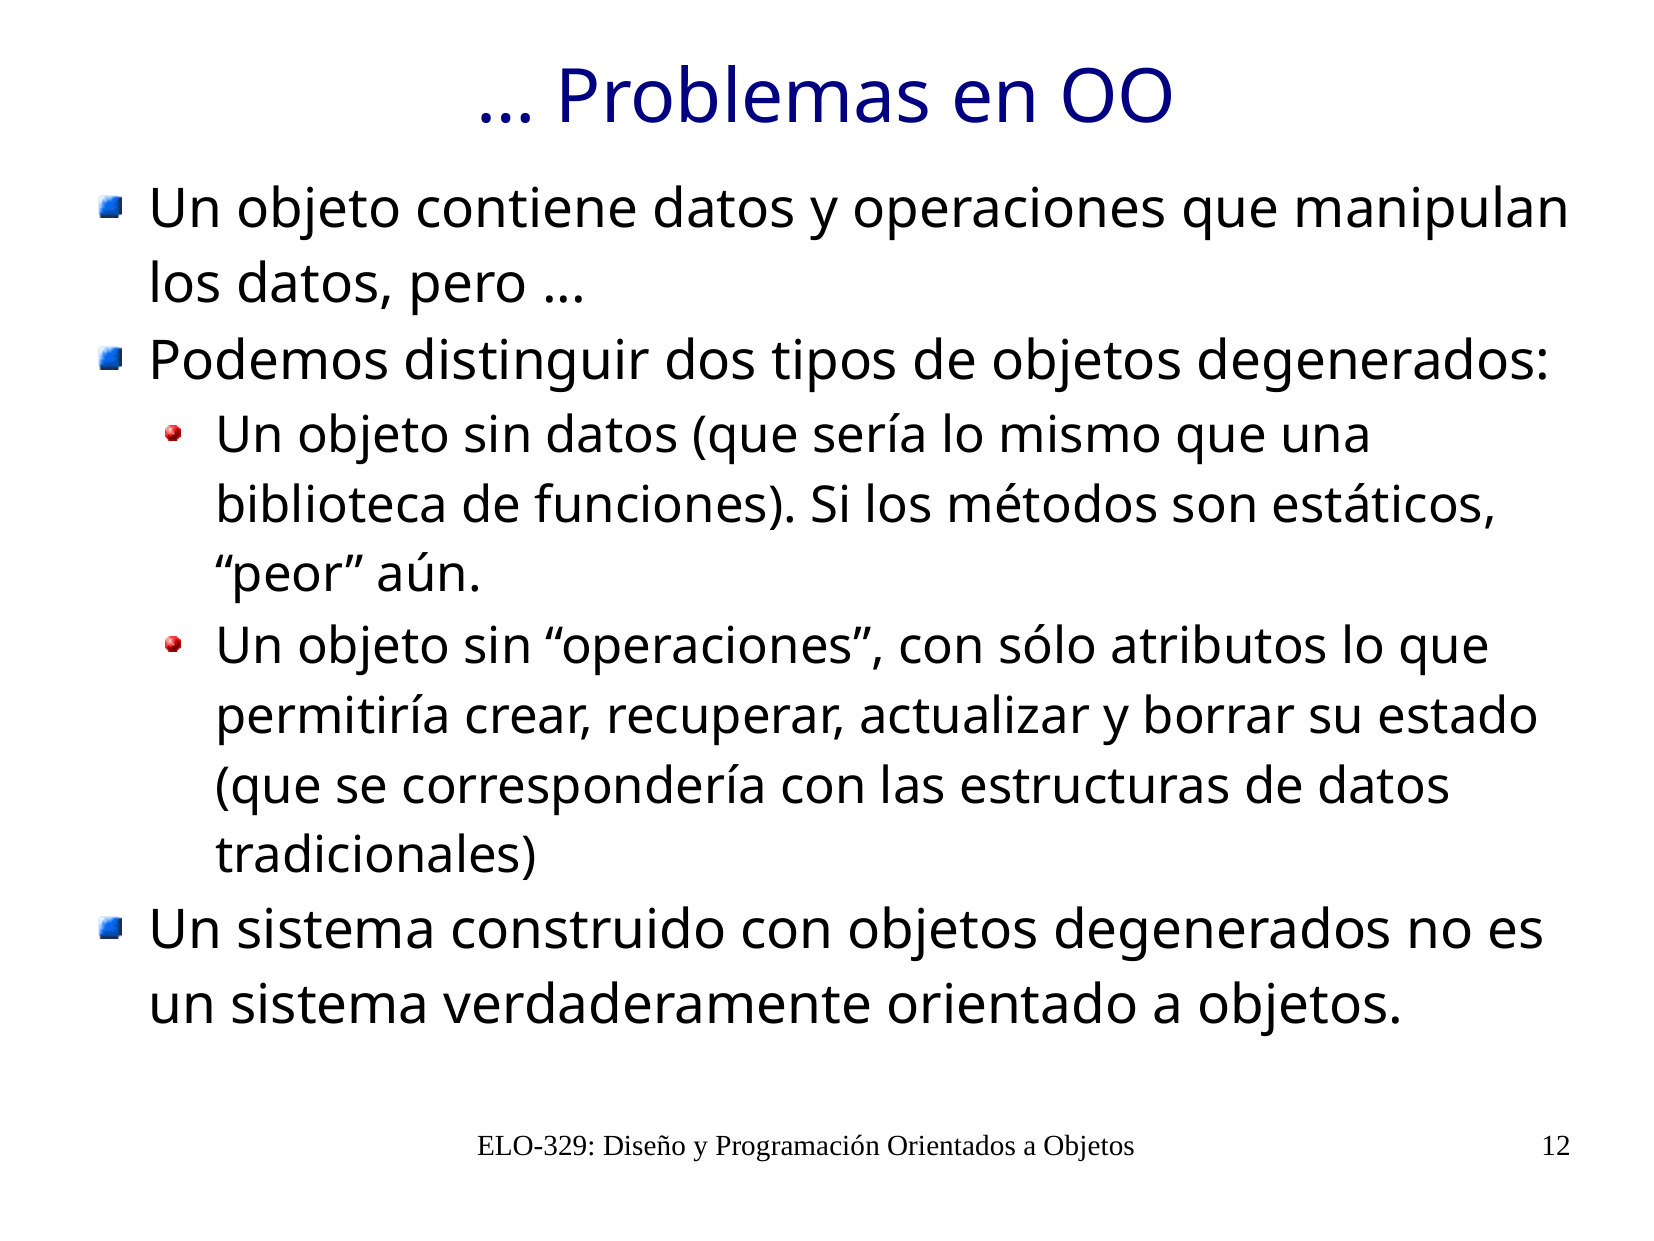

# … Problemas en OO
Un objeto contiene datos y operaciones que manipulan los datos, pero ...
Podemos distinguir dos tipos de objetos degenerados:
Un objeto sin datos (que sería lo mismo que una biblioteca de funciones). Si los métodos son estáticos, “peor” aún.
Un objeto sin “operaciones”, con sólo atributos lo que permitiría crear, recuperar, actualizar y borrar su estado (que se correspondería con las estructuras de datos tradicionales)‏
Un sistema construido con objetos degenerados no es un sistema verdaderamente orientado a objetos.
12